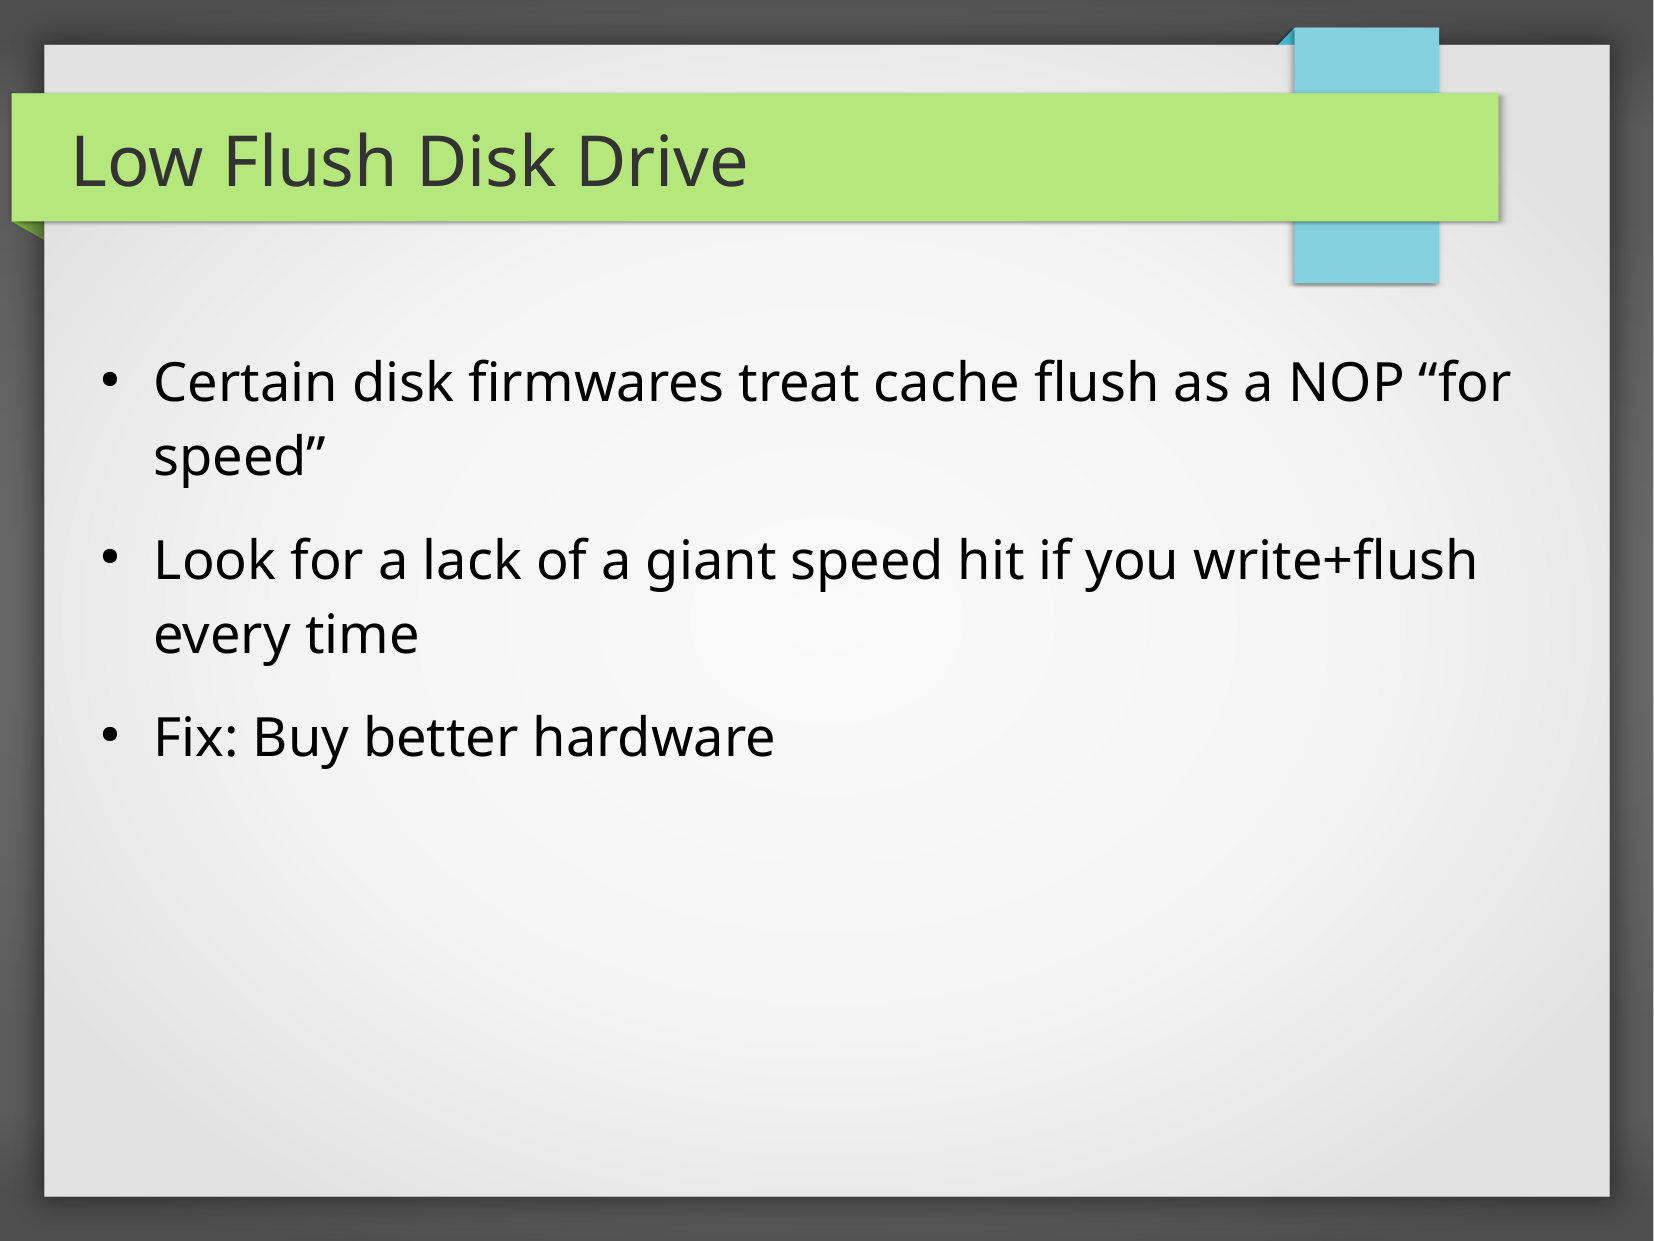

# Low Flush Disk Drive
Certain disk firmwares treat cache flush as a NOP “for speed”
Look for a lack of a giant speed hit if you write+flush every time
Fix: Buy better hardware